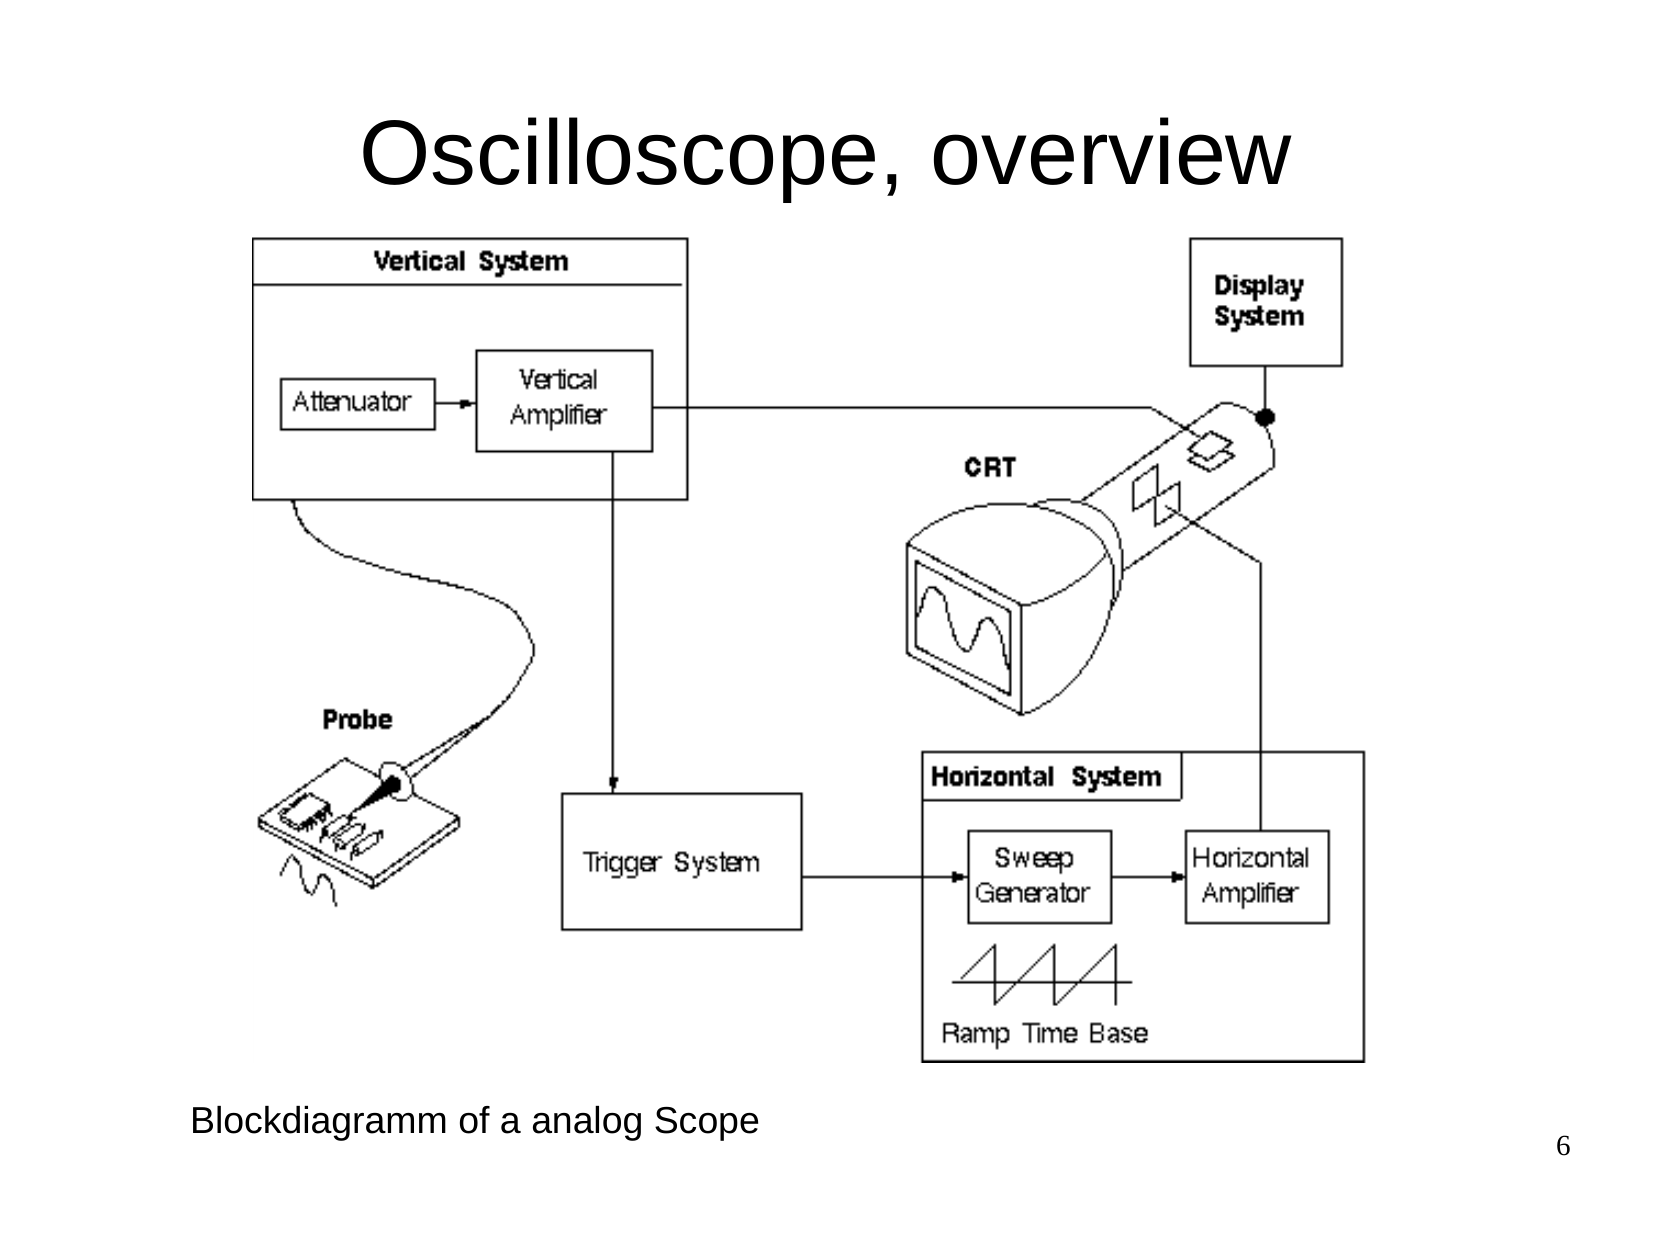

# Oscilloscope, overview
Blockdiagramm of a analog Scope
6